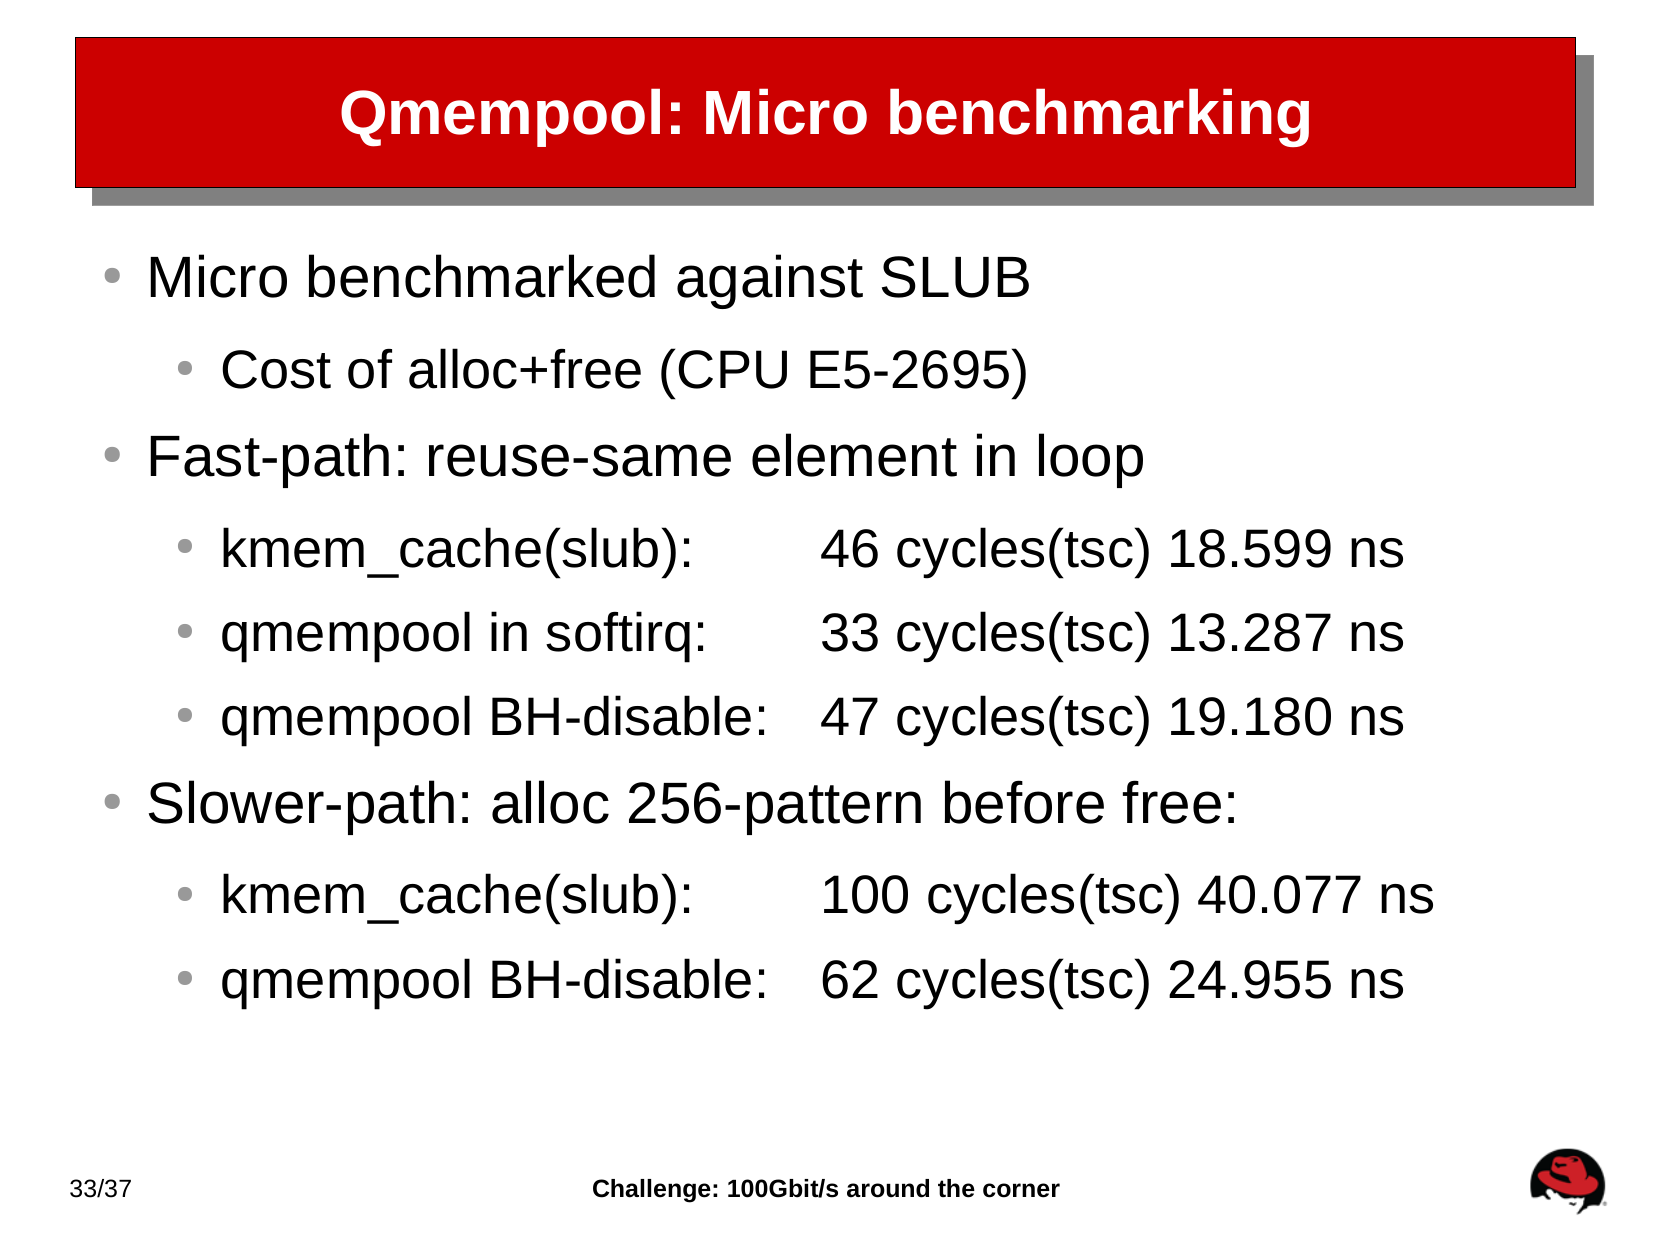

# Qmempool: Micro benchmarking
Micro benchmarked against SLUB
Cost of alloc+free (CPU E5-2695)
Fast-path: reuse-same element in loop
kmem_cache(slub):		46 cycles(tsc) 18.599 ns
qmempool in softirq:		33 cycles(tsc) 13.287 ns
qmempool BH-disable:	47 cycles(tsc) 19.180 ns
Slower-path: alloc 256-pattern before free:
kmem_cache(slub):		100 cycles(tsc) 40.077 ns
qmempool BH-disable:	62 cycles(tsc) 24.955 ns